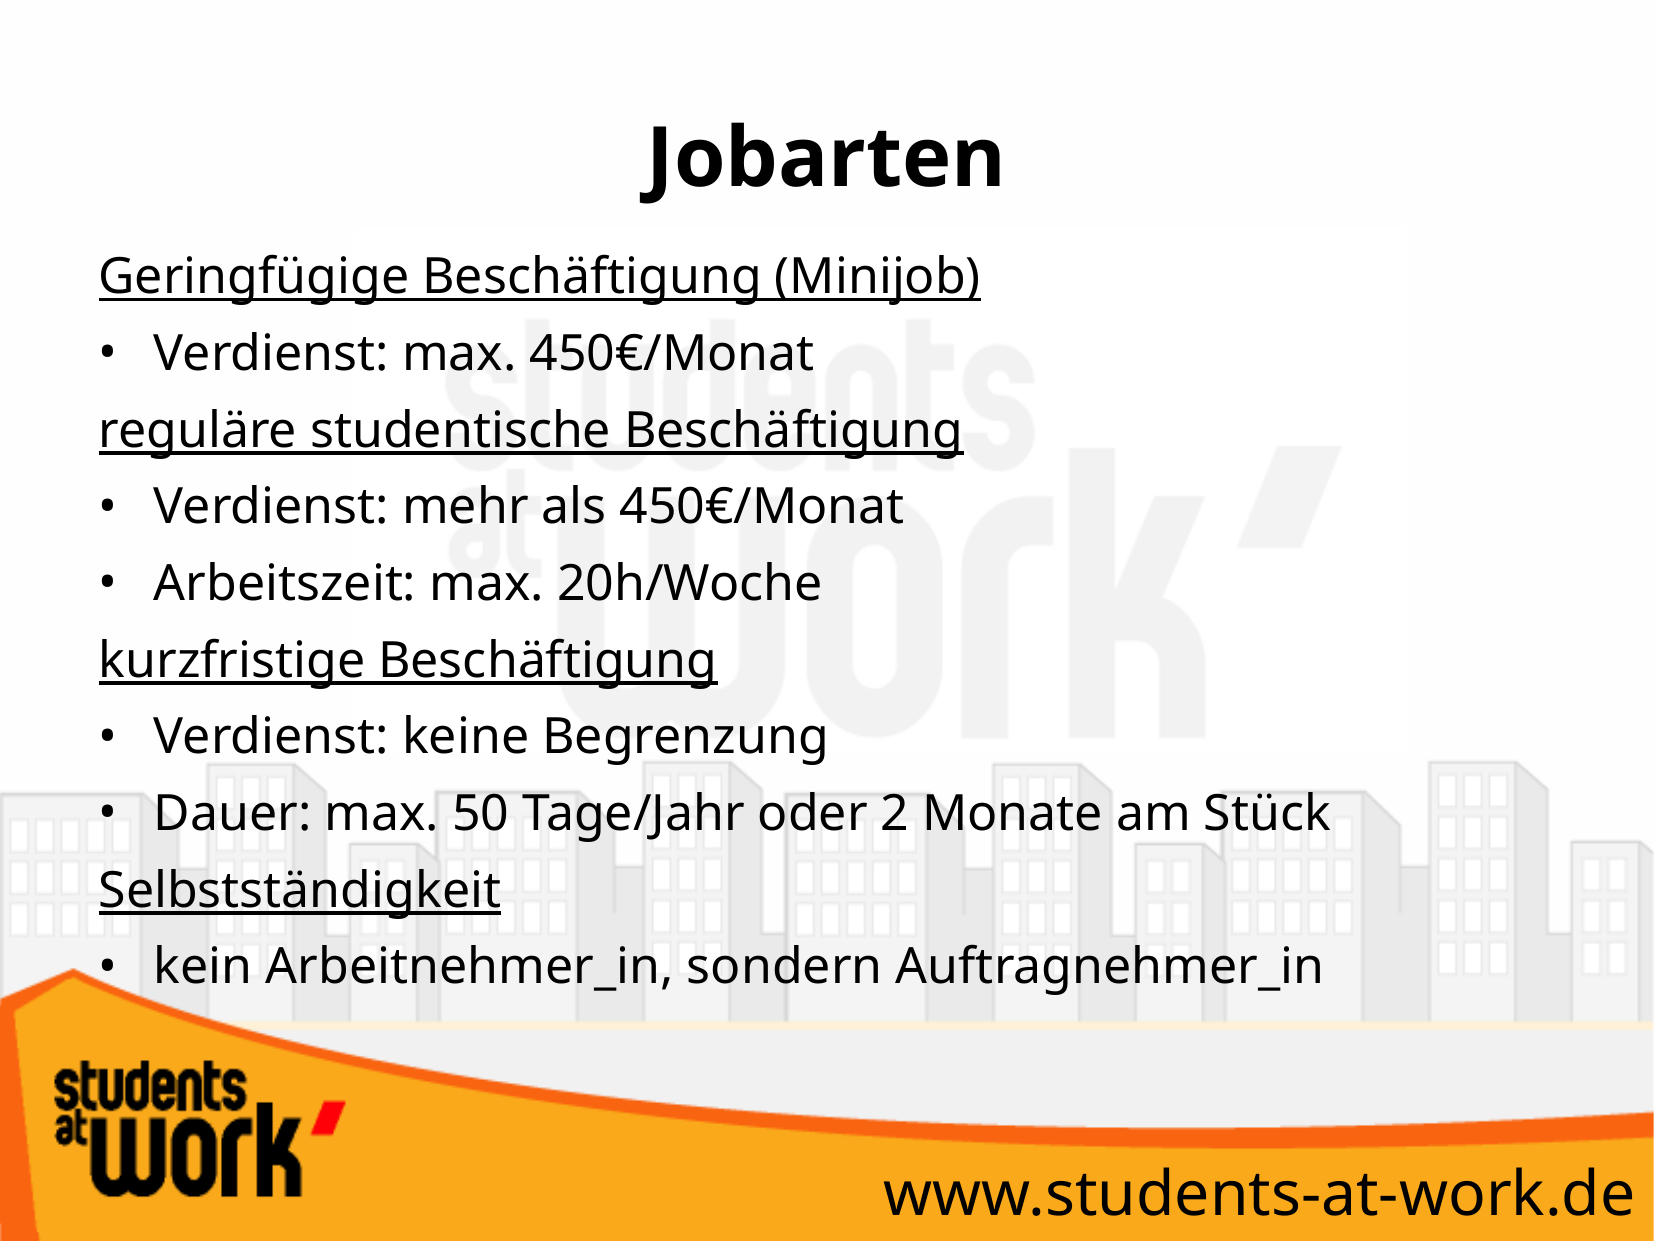

# Jobarten
Geringfügige Beschäftigung (Minijob)
Verdienst: max. 450€/Monat
reguläre studentische Beschäftigung
Verdienst: mehr als 450€/Monat
Arbeitszeit: max. 20h/Woche
kurzfristige Beschäftigung
Verdienst: keine Begrenzung
Dauer: max. 50 Tage/Jahr oder 2 Monate am Stück
Selbstständigkeit
kein Arbeitnehmer_in, sondern Auftragnehmer_in
www.students-at-work.de